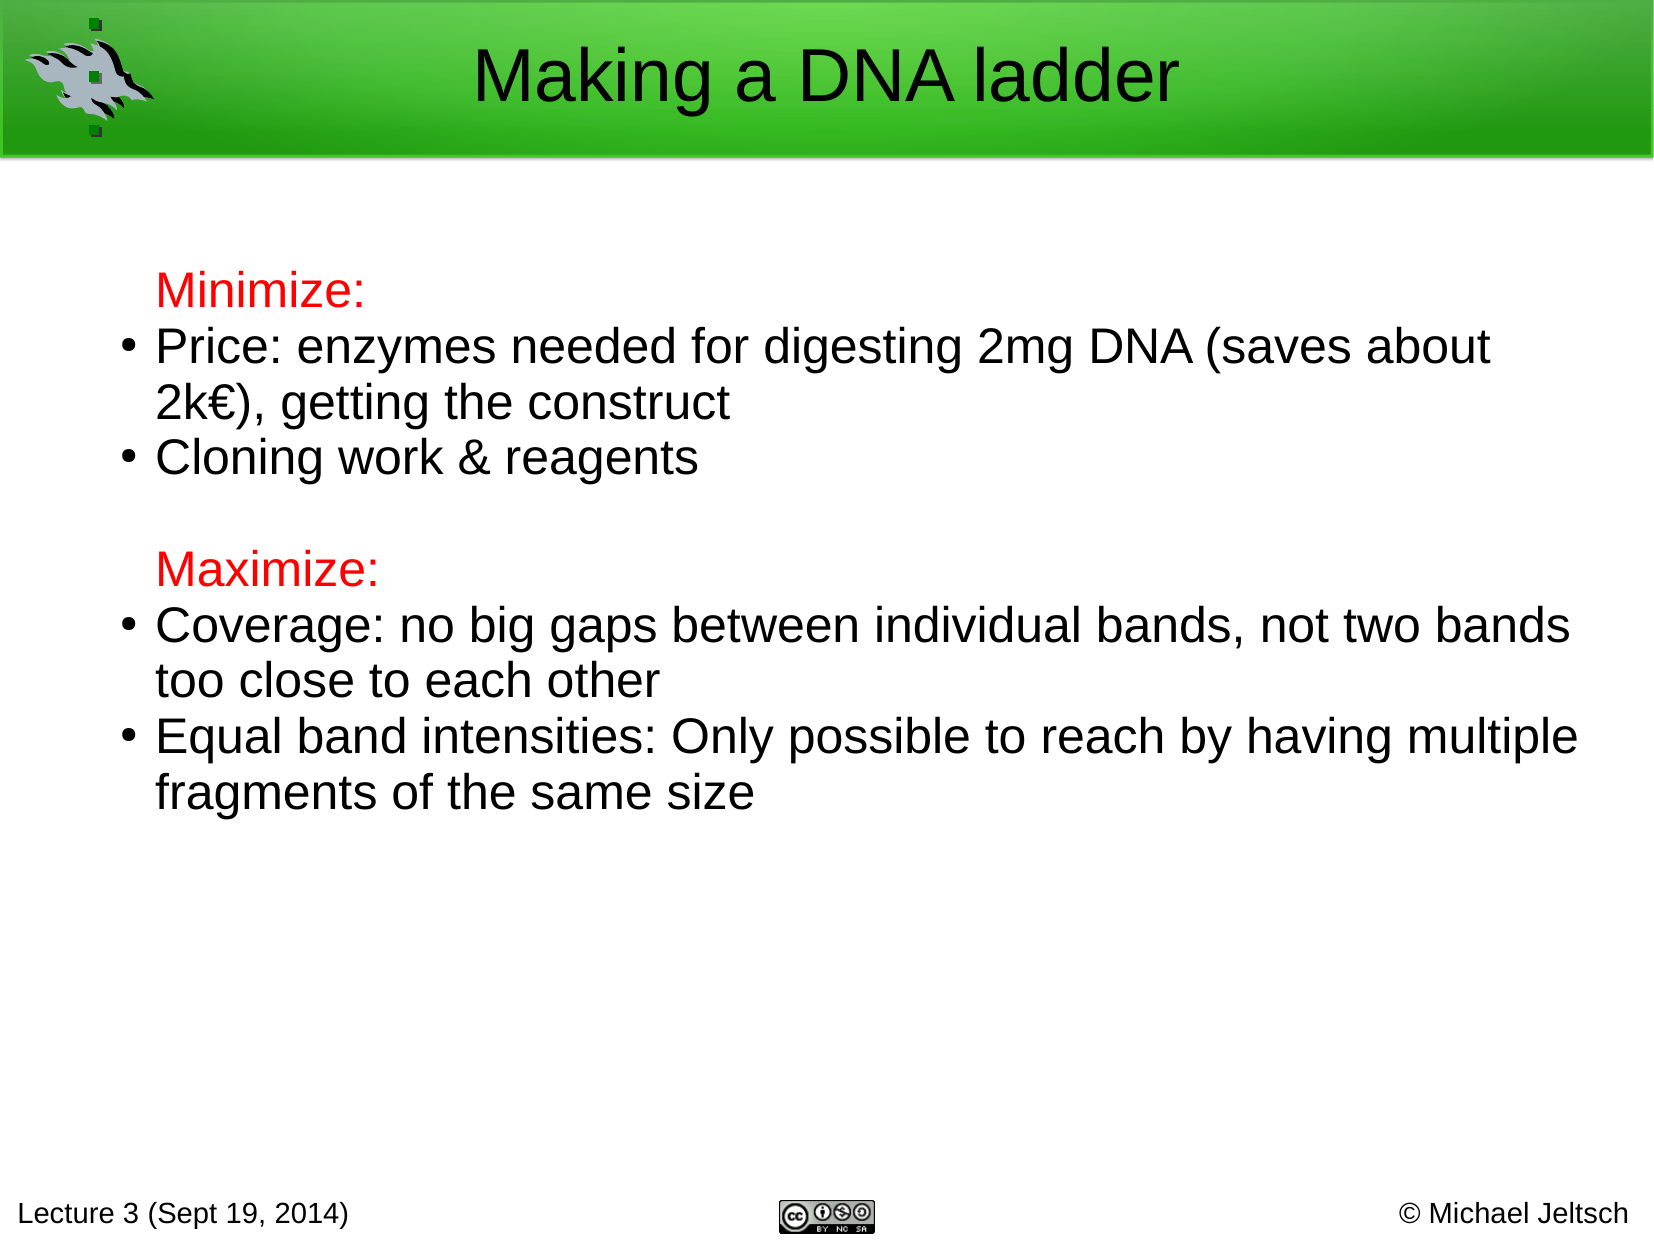

# Making a DNA ladder
Minimize:
Price: enzymes needed for digesting 2mg DNA (saves about 2k€), getting the construct
Cloning work & reagents
Maximize:
Coverage: no big gaps between individual bands, not two bands too close to each other
Equal band intensities: Only possible to reach by having multiple fragments of the same size